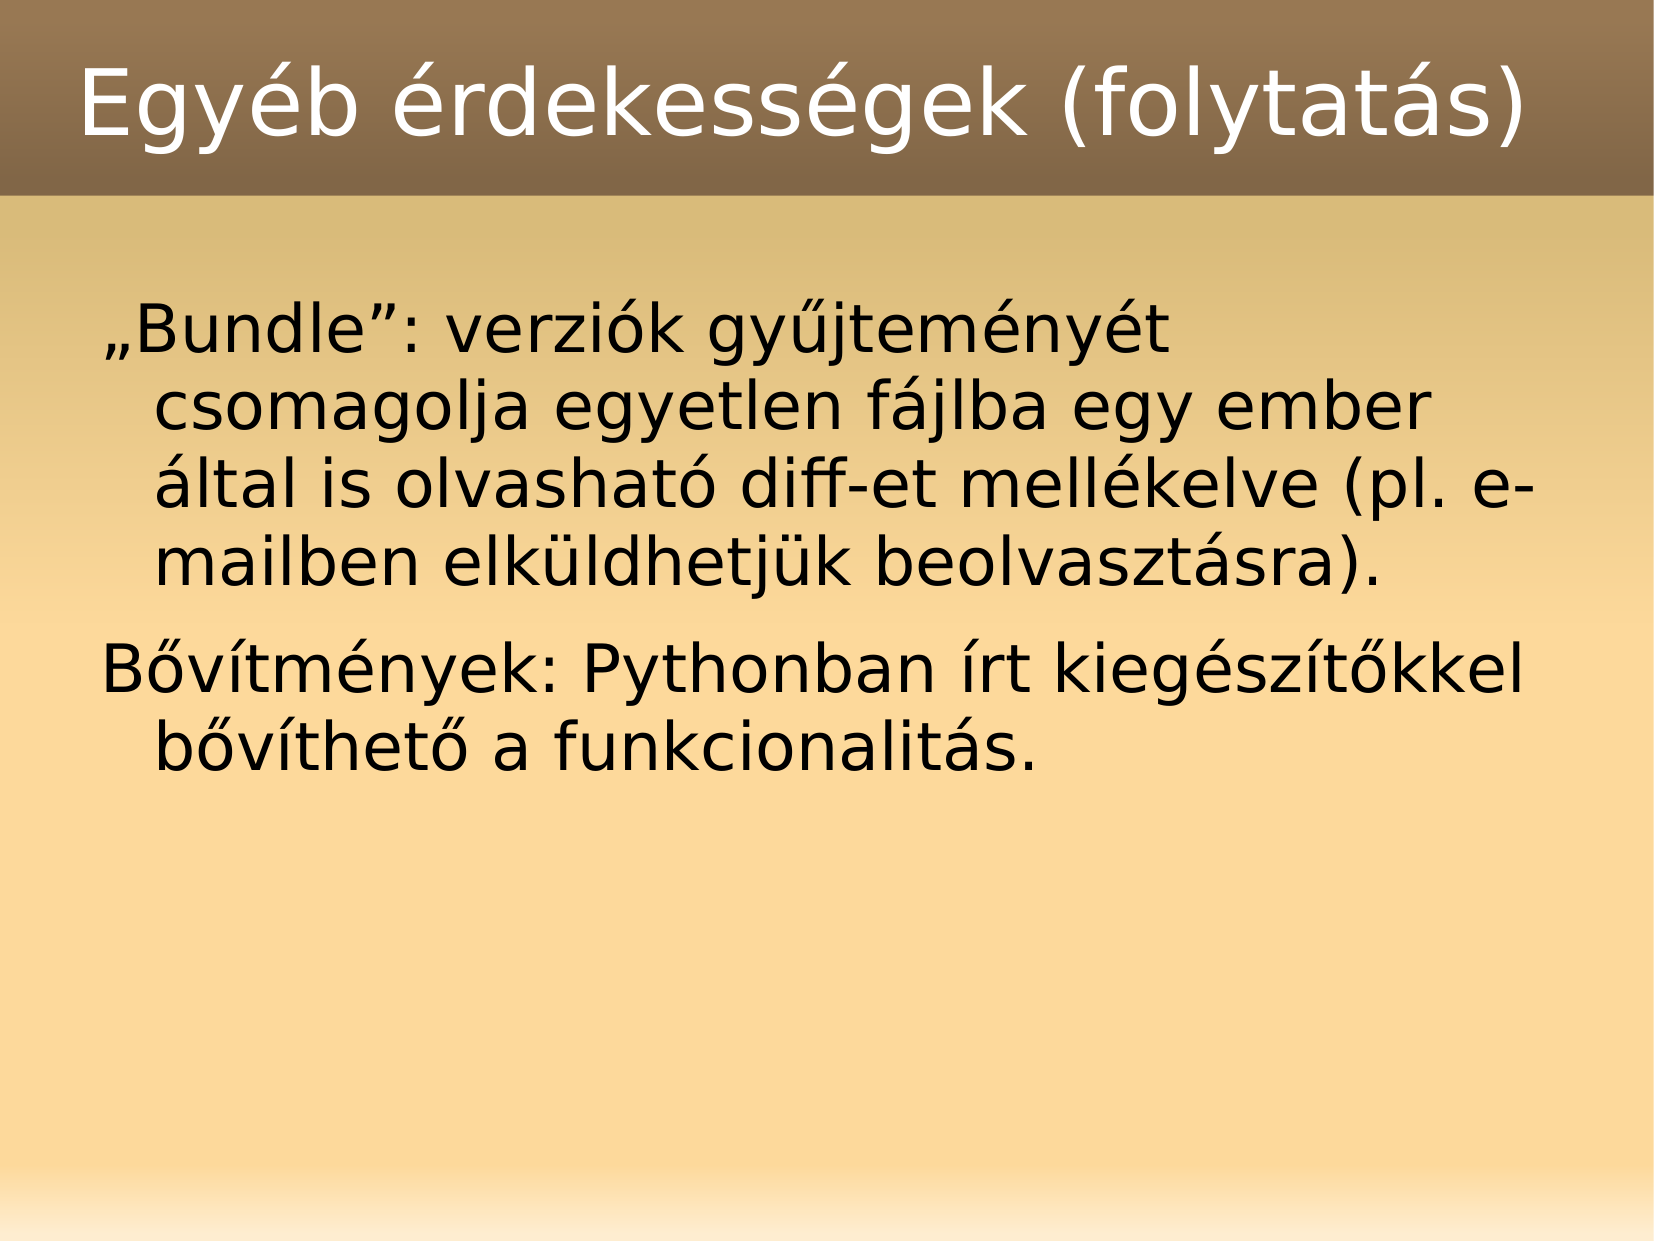

# Egyéb érdekességek (folytatás)
„Bundle”: verziók gyűjteményét csomagolja egyetlen fájlba egy ember által is olvasható diff-et mellékelve (pl. e-mailben elküldhetjük beolvasztásra).
Bővítmények: Pythonban írt kiegészítőkkel bővíthető a funkcionalitás.